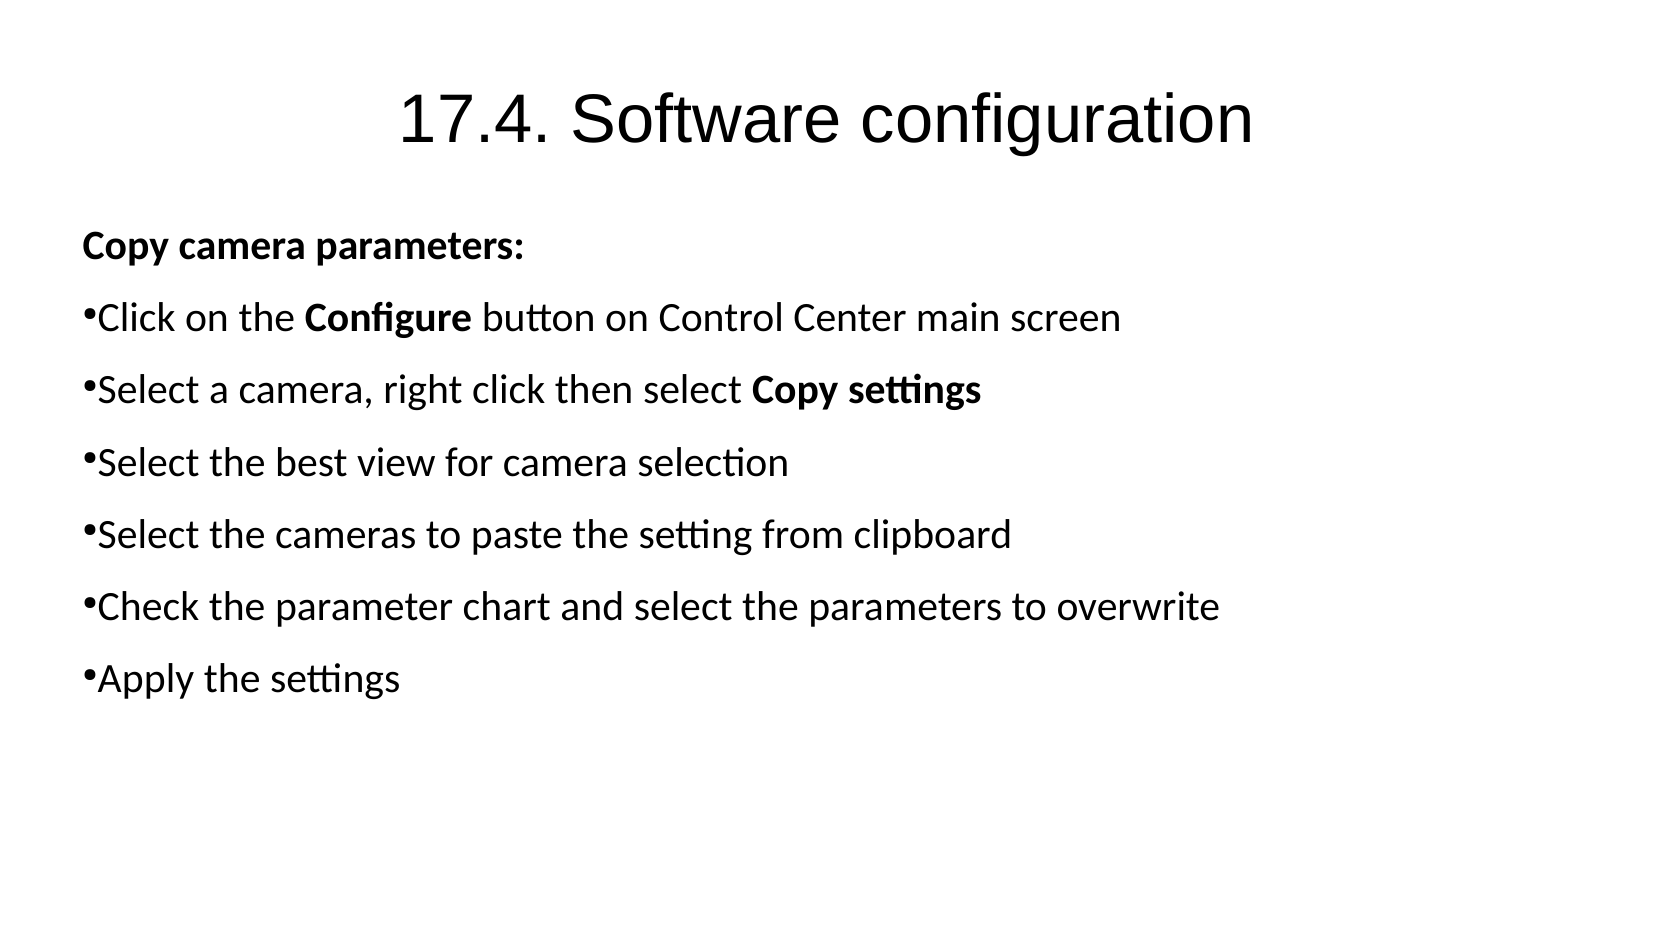

# 17.4. Software configuration
Copy camera parameters:
Click on the Configure button on Control Center main screen
Select a camera, right click then select Copy settings
Select the best view for camera selection
Select the cameras to paste the setting from clipboard
Check the parameter chart and select the parameters to overwrite
Apply the settings